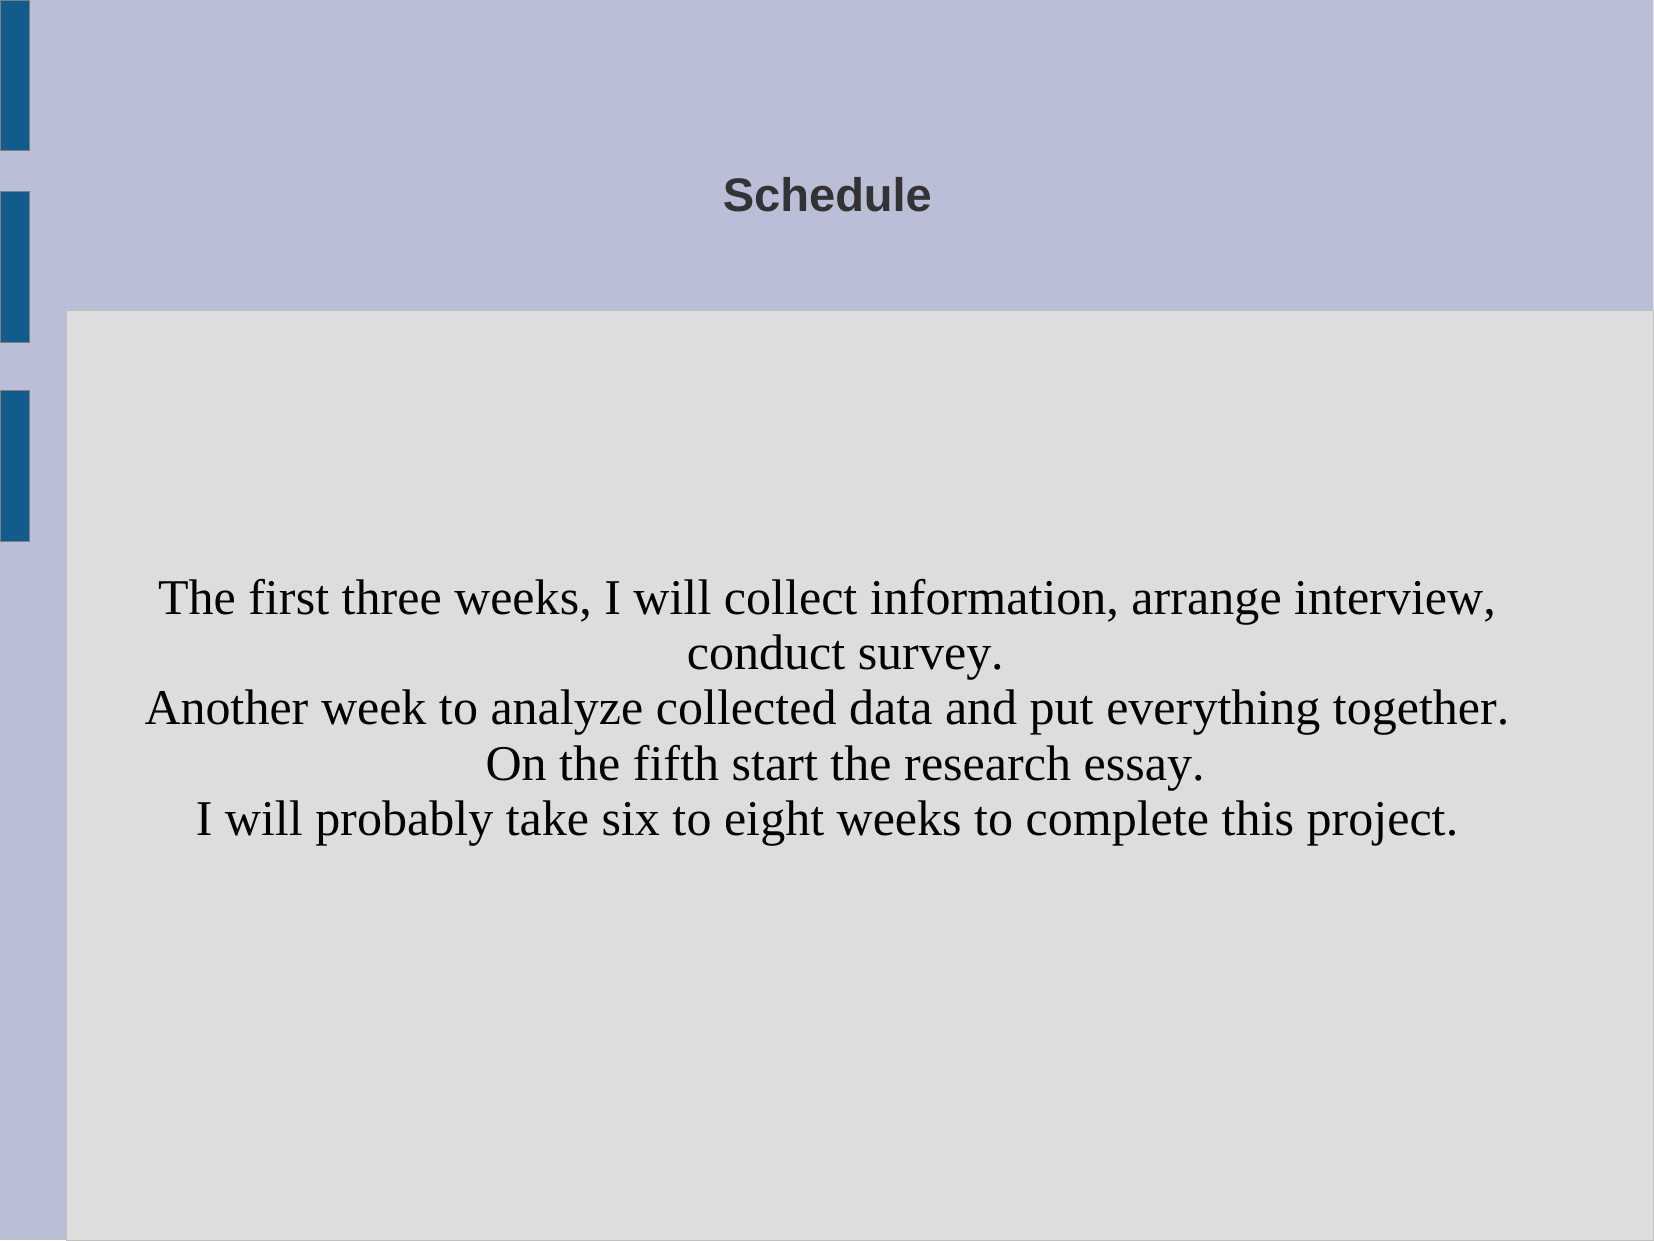

# Schedule
The first three weeks, I will collect information, arrange interview, conduct survey.
Another week to analyze collected data and put everything together. On the fifth start the research essay.
I will probably take six to eight weeks to complete this project.